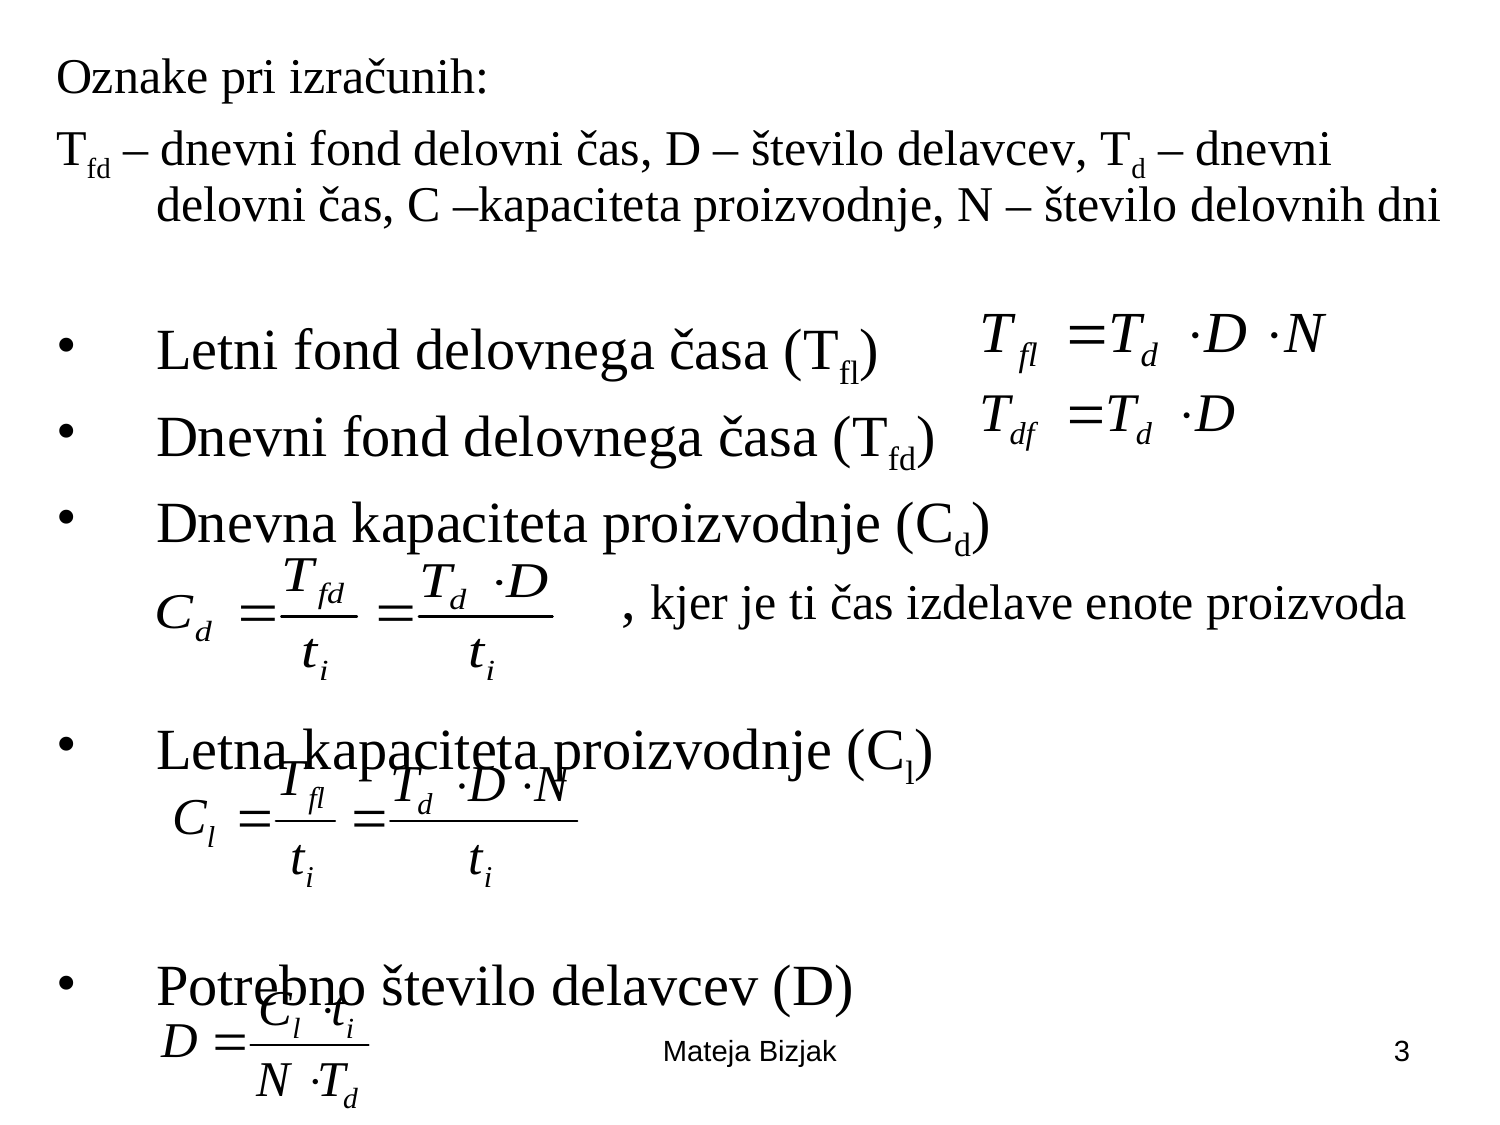

# Oznake pri izračunih:
Tfd – dnevni fond delovni čas, D – število delavcev, Td – dnevni delovni čas, C –kapaciteta proizvodnje, N – število delovnih dni
Letni fond delovnega časa (Tfl)
Dnevni fond delovnega časa (Tfd)
Dnevna kapaciteta proizvodnje (Cd)
 , kjer je ti čas izdelave enote proizvoda
Letna kapaciteta proizvodnje (Cl)
Potrebno število delavcev (D)
Mateja Bizjak
2